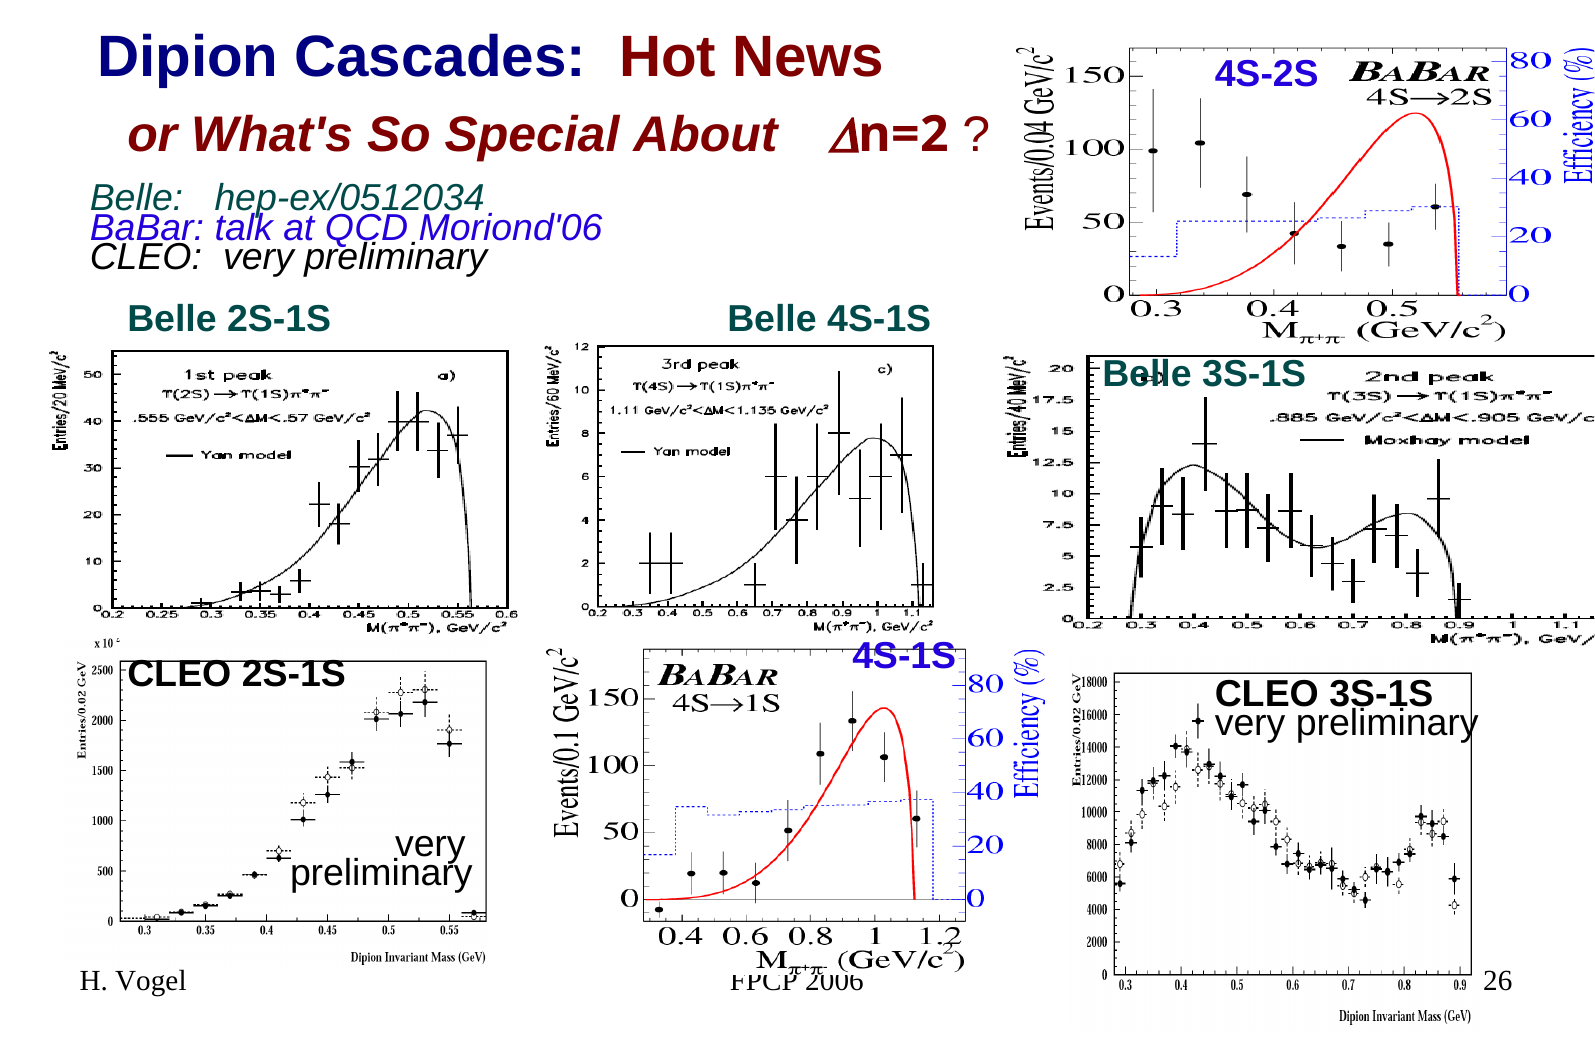

Dipion Cascades: Hot News
4S-2S
or What's So Special Aboutn=2 ?
Belle: hep-ex/0512034
BaBar: talk at QCD Moriond'06
CLEO: very preliminary
Belle 2S-1S
Belle 4S-1S
Belle 3S-1S
4S-1S
CLEO 2S-1S
CLEO 3S-1S
very preliminary
 very
preliminary
H. Vogel
FPCP 2006
26